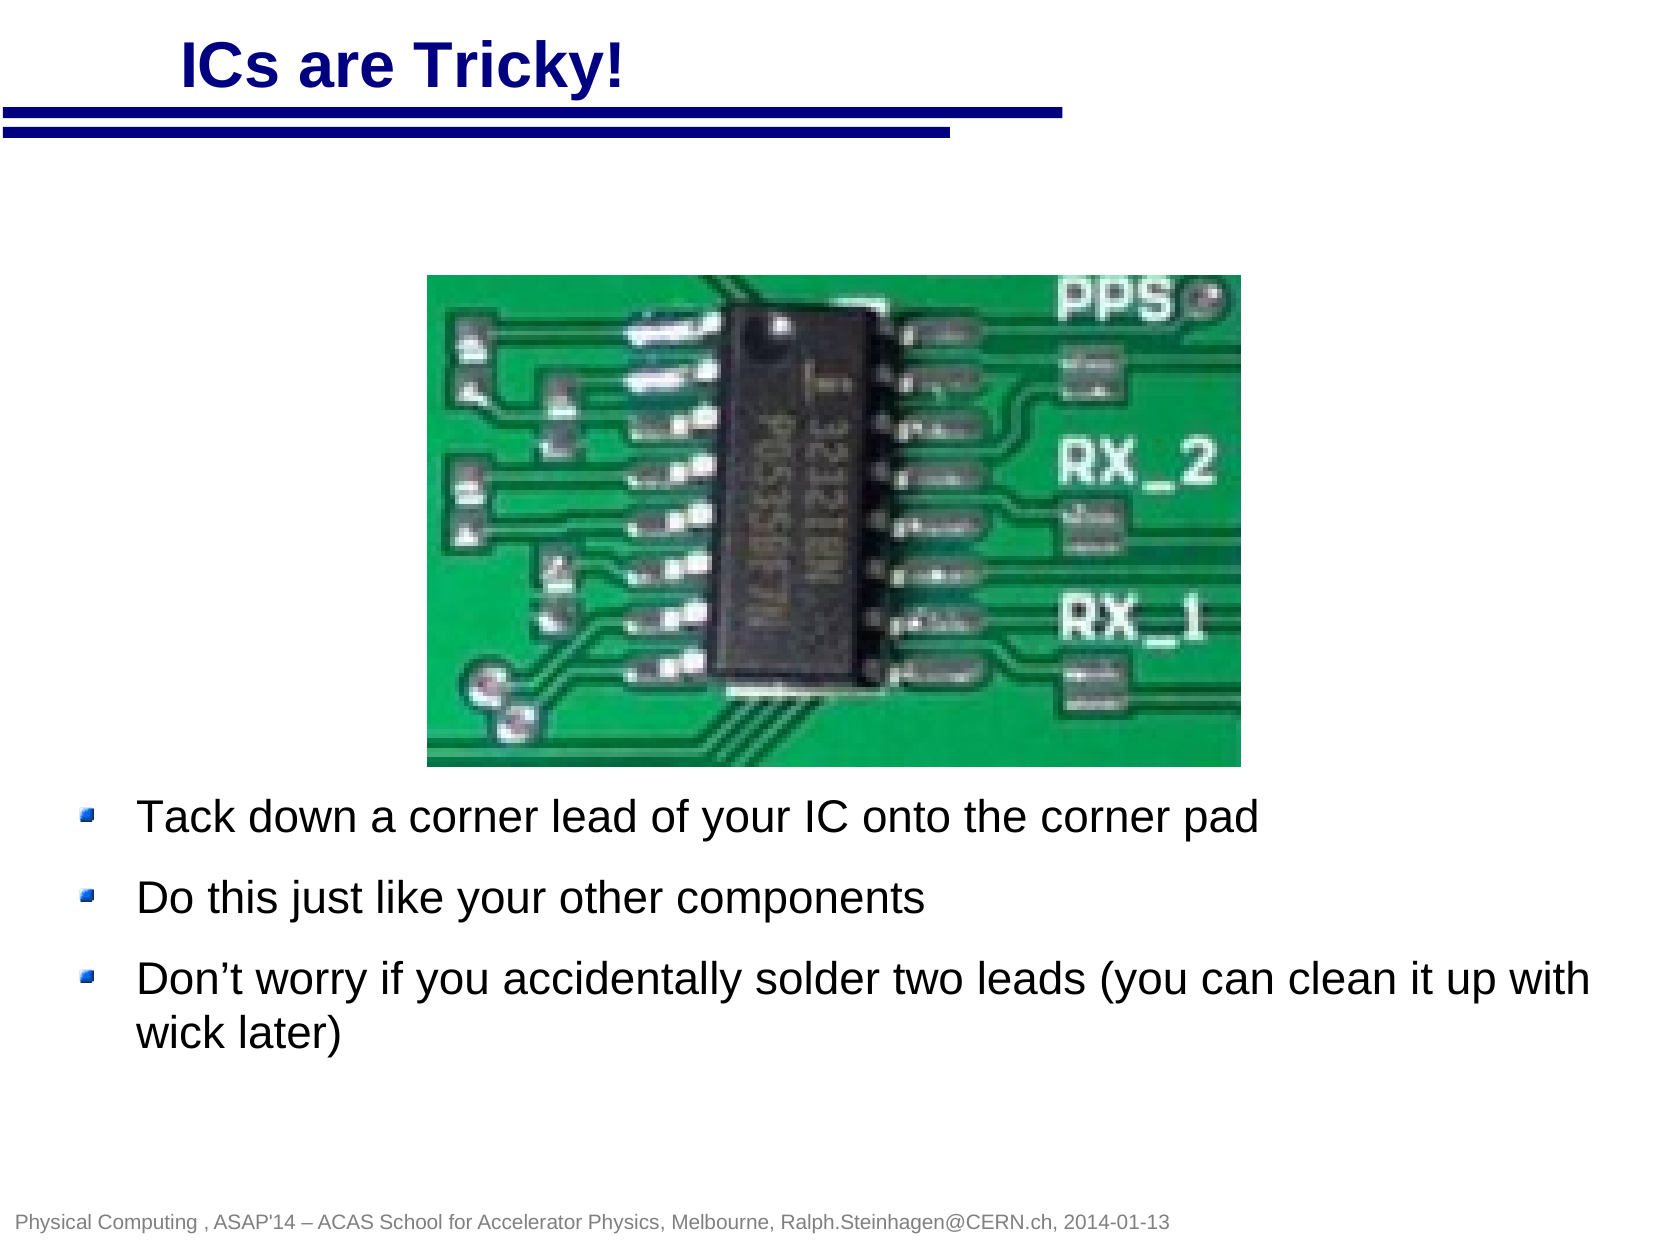

# ICs are Tricky!
Tack down a corner lead of your IC onto the corner pad
Do this just like your other components
Don’t worry if you accidentally solder two leads (you can clean it up with wick later)